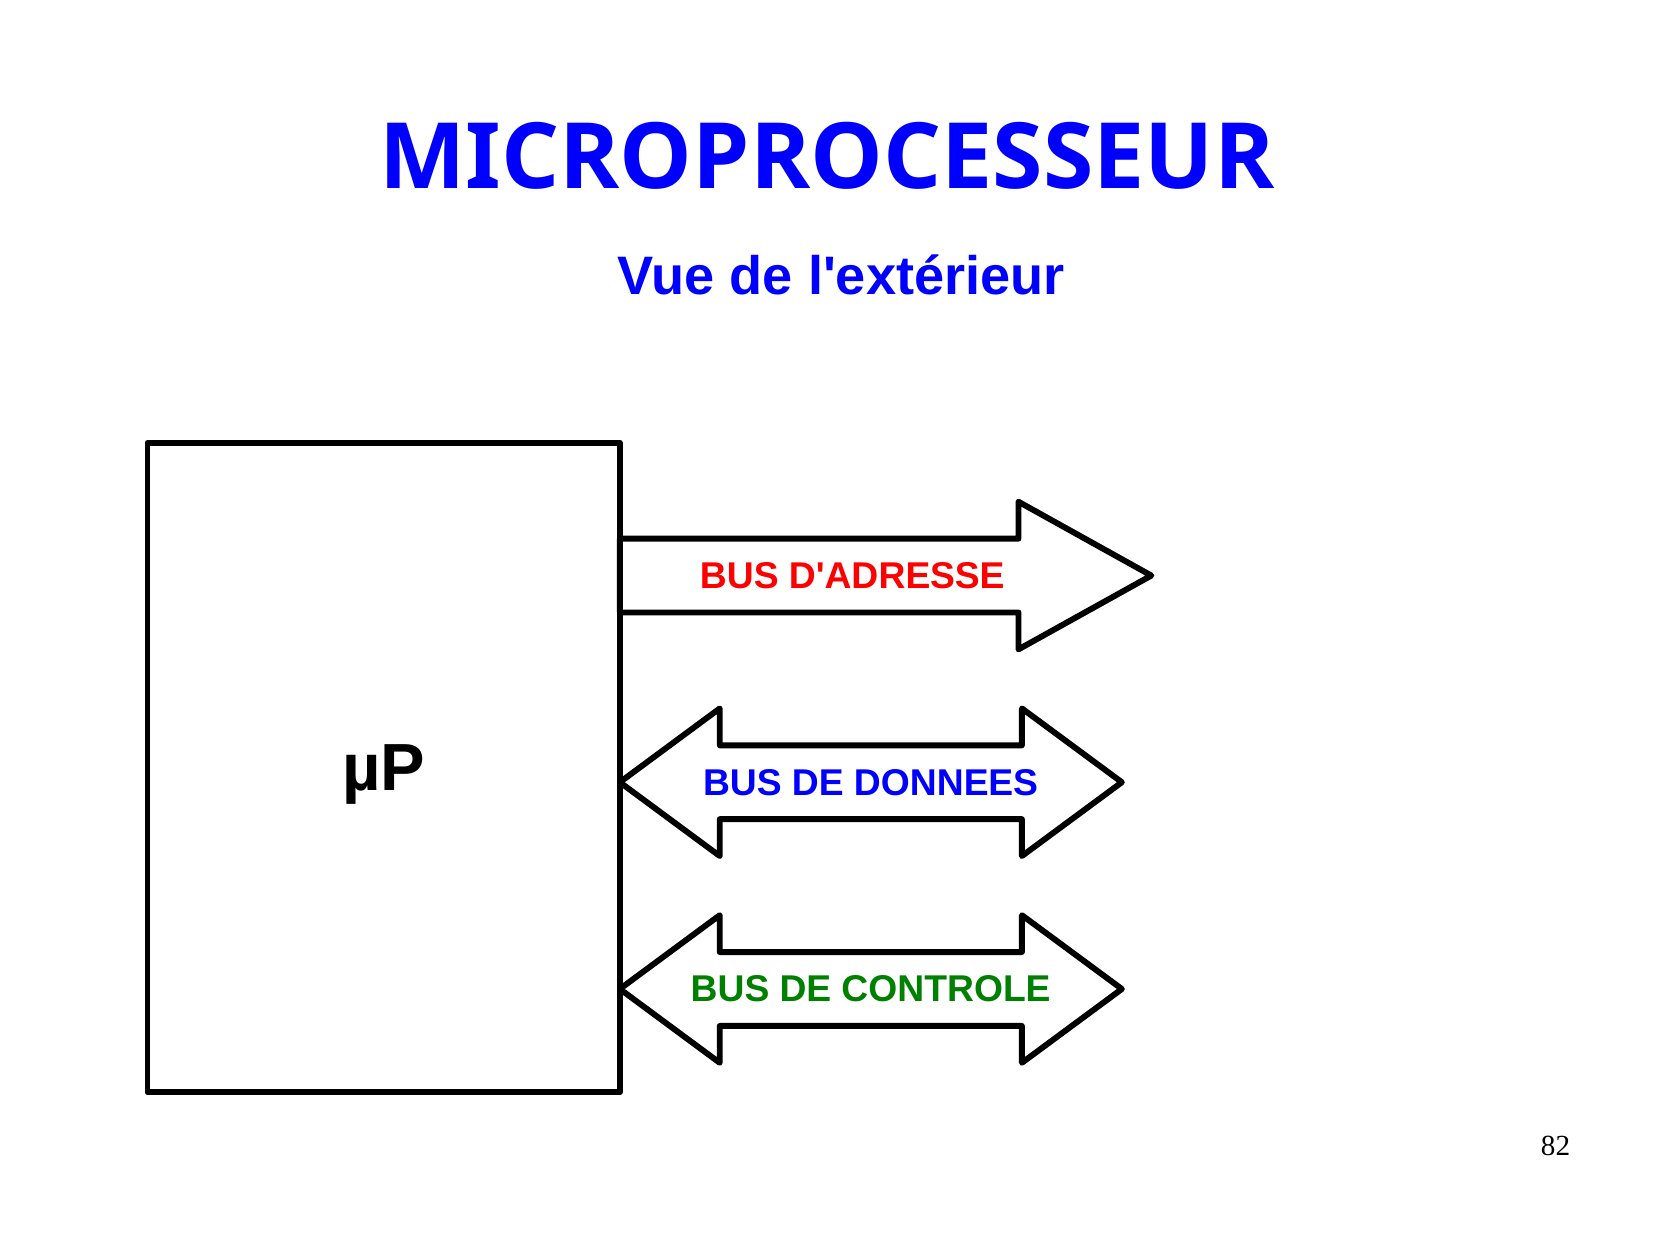

# MICROPROCESSEUR
Vue de l'extérieur
µP
BUS D'ADRESSE
BUS DE DONNEES
BUS DE CONTROLE
82